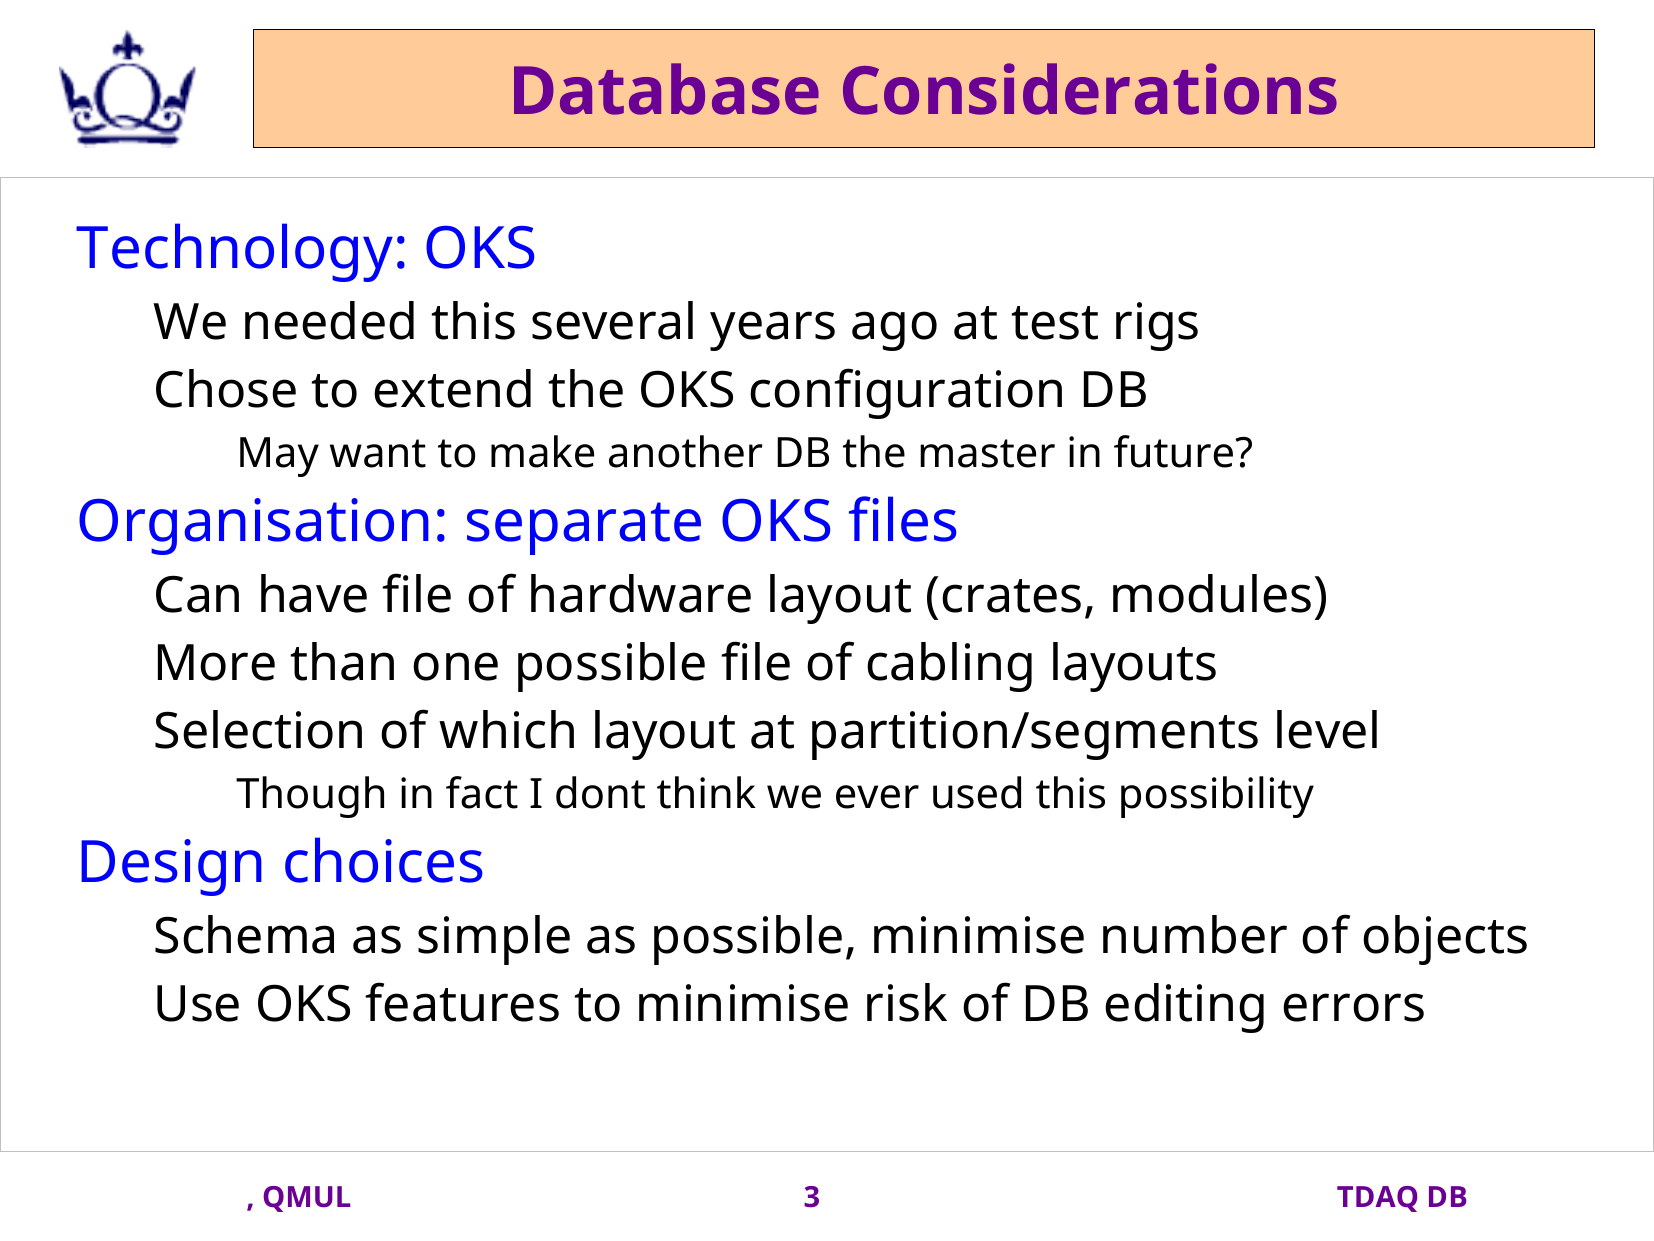

# Database Considerations
Technology: OKS
We needed this several years ago at test rigs
Chose to extend the OKS configuration DB
May want to make another DB the master in future?
Organisation: separate OKS files
Can have file of hardware layout (crates, modules)
More than one possible file of cabling layouts
Selection of which layout at partition/segments level
Though in fact I dont think we ever used this possibility
Design choices
Schema as simple as possible, minimise number of objects
Use OKS features to minimise risk of DB editing errors